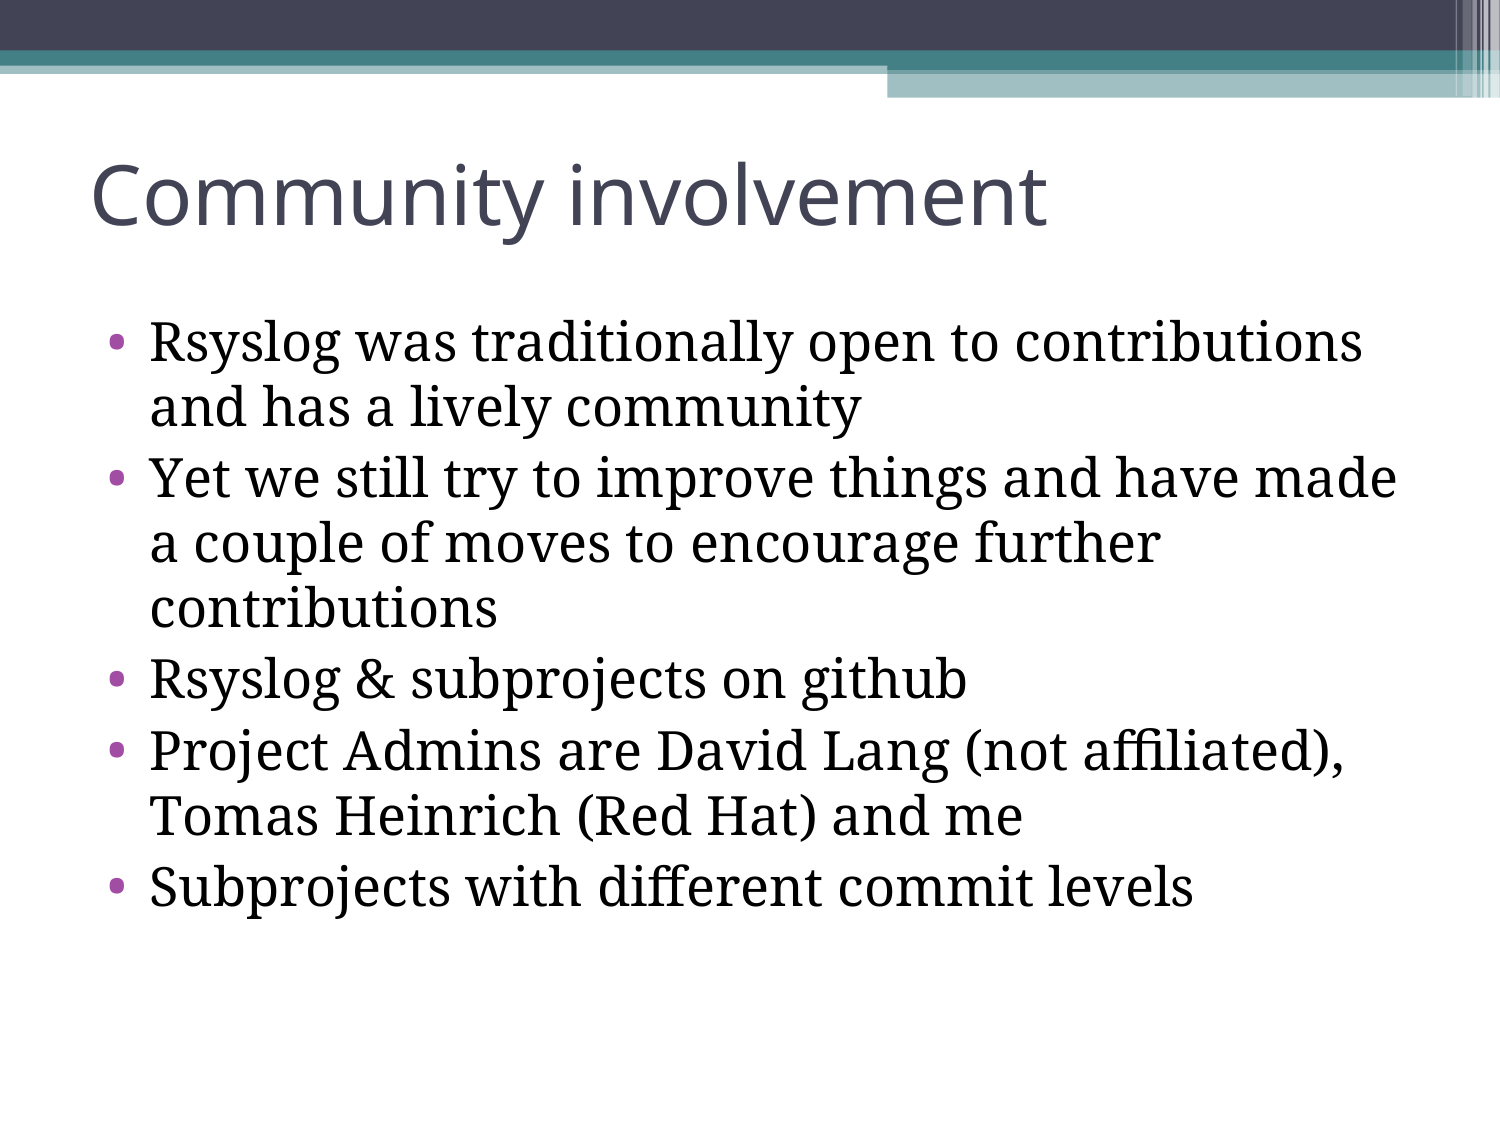

# Community involvement
Rsyslog was traditionally open to contributions and has a lively community
Yet we still try to improve things and have made a couple of moves to encourage further contributions
Rsyslog & subprojects on github
Project Admins are David Lang (not affiliated), Tomas Heinrich (Red Hat) and me
Subprojects with different commit levels